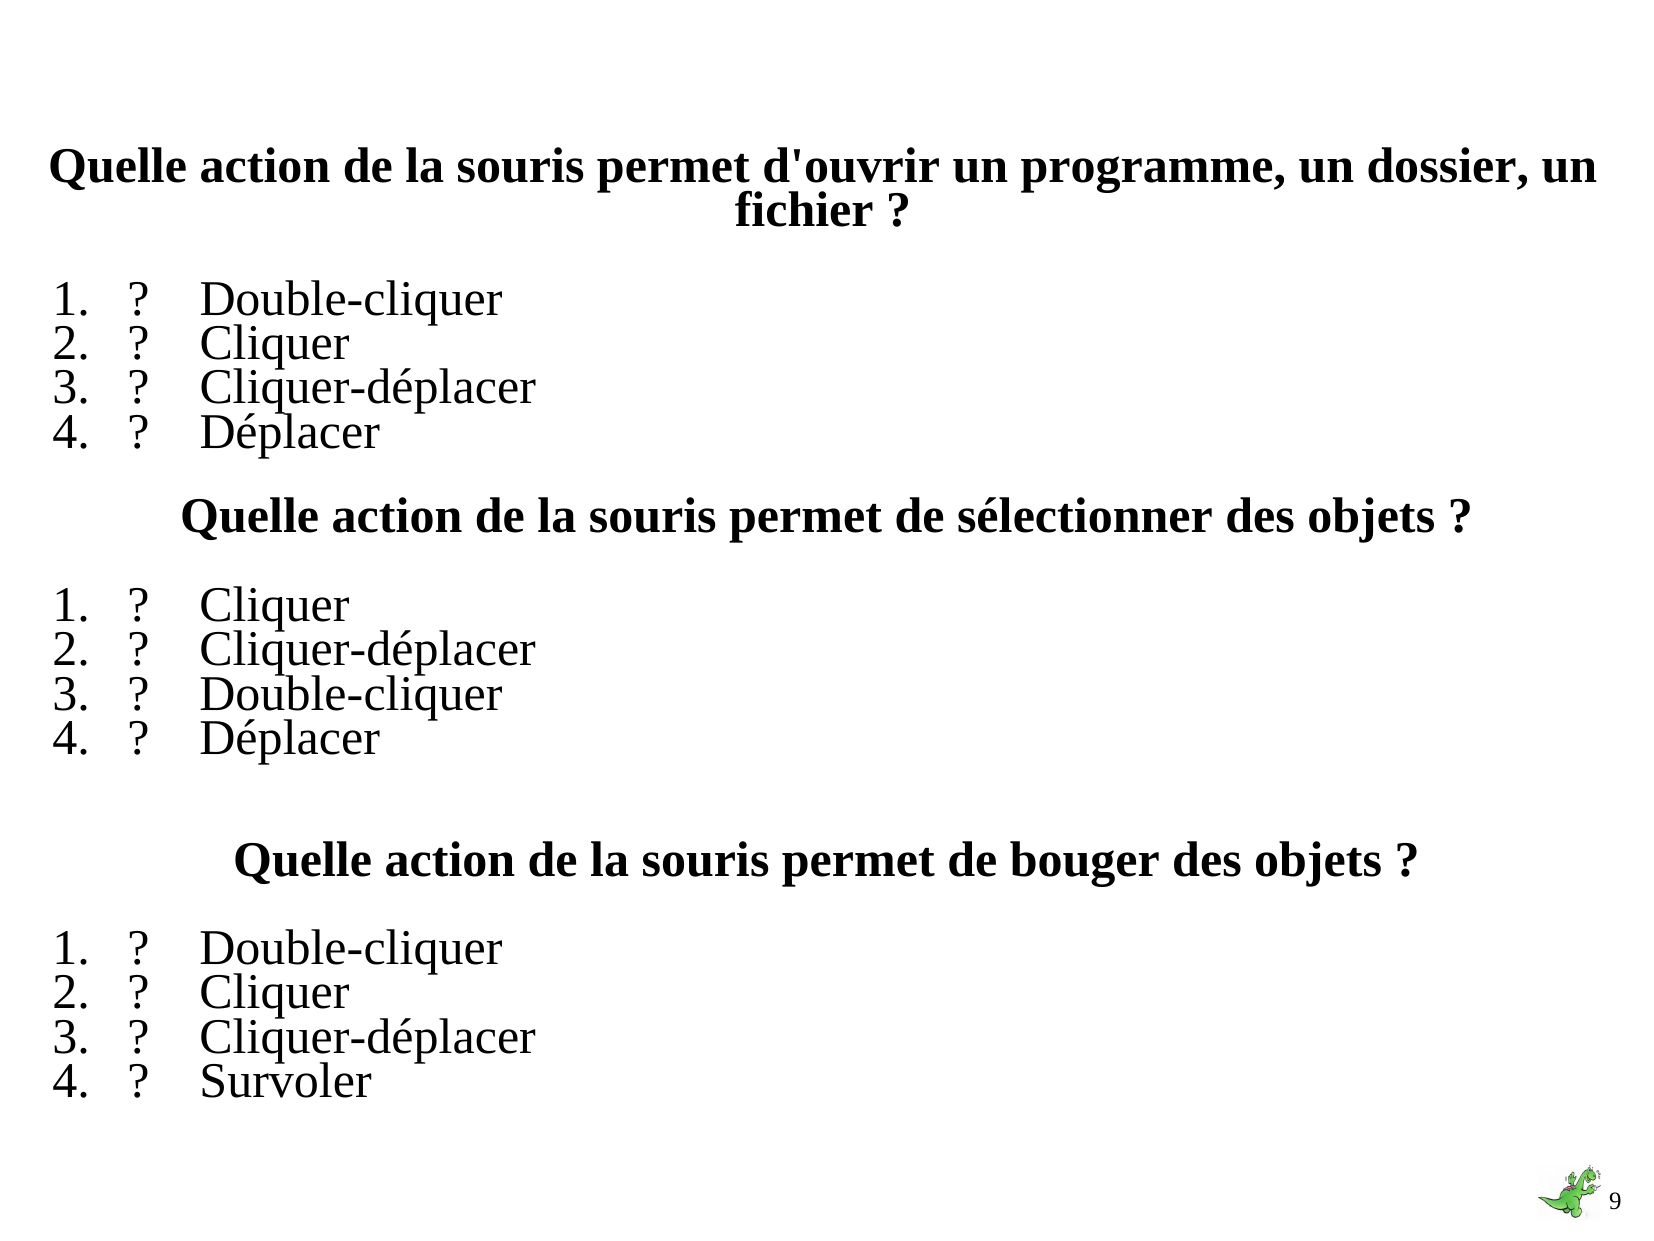

Quelle action de la souris permet d'ouvrir un programme, un dossier, un fichier ?
 1. ? Double-cliquer
 2. ? Cliquer
 3. ? Cliquer-déplacer
 4. ? Déplacer
Quelle action de la souris permet de sélectionner des objets ?
 1. ? Cliquer
 2. ? Cliquer-déplacer
 3. ? Double-cliquer
 4. ? Déplacer
Quelle action de la souris permet de bouger des objets ?
 1. ? Double-cliquer
 2. ? Cliquer
 3. ? Cliquer-déplacer
 4. ? Survoler
9